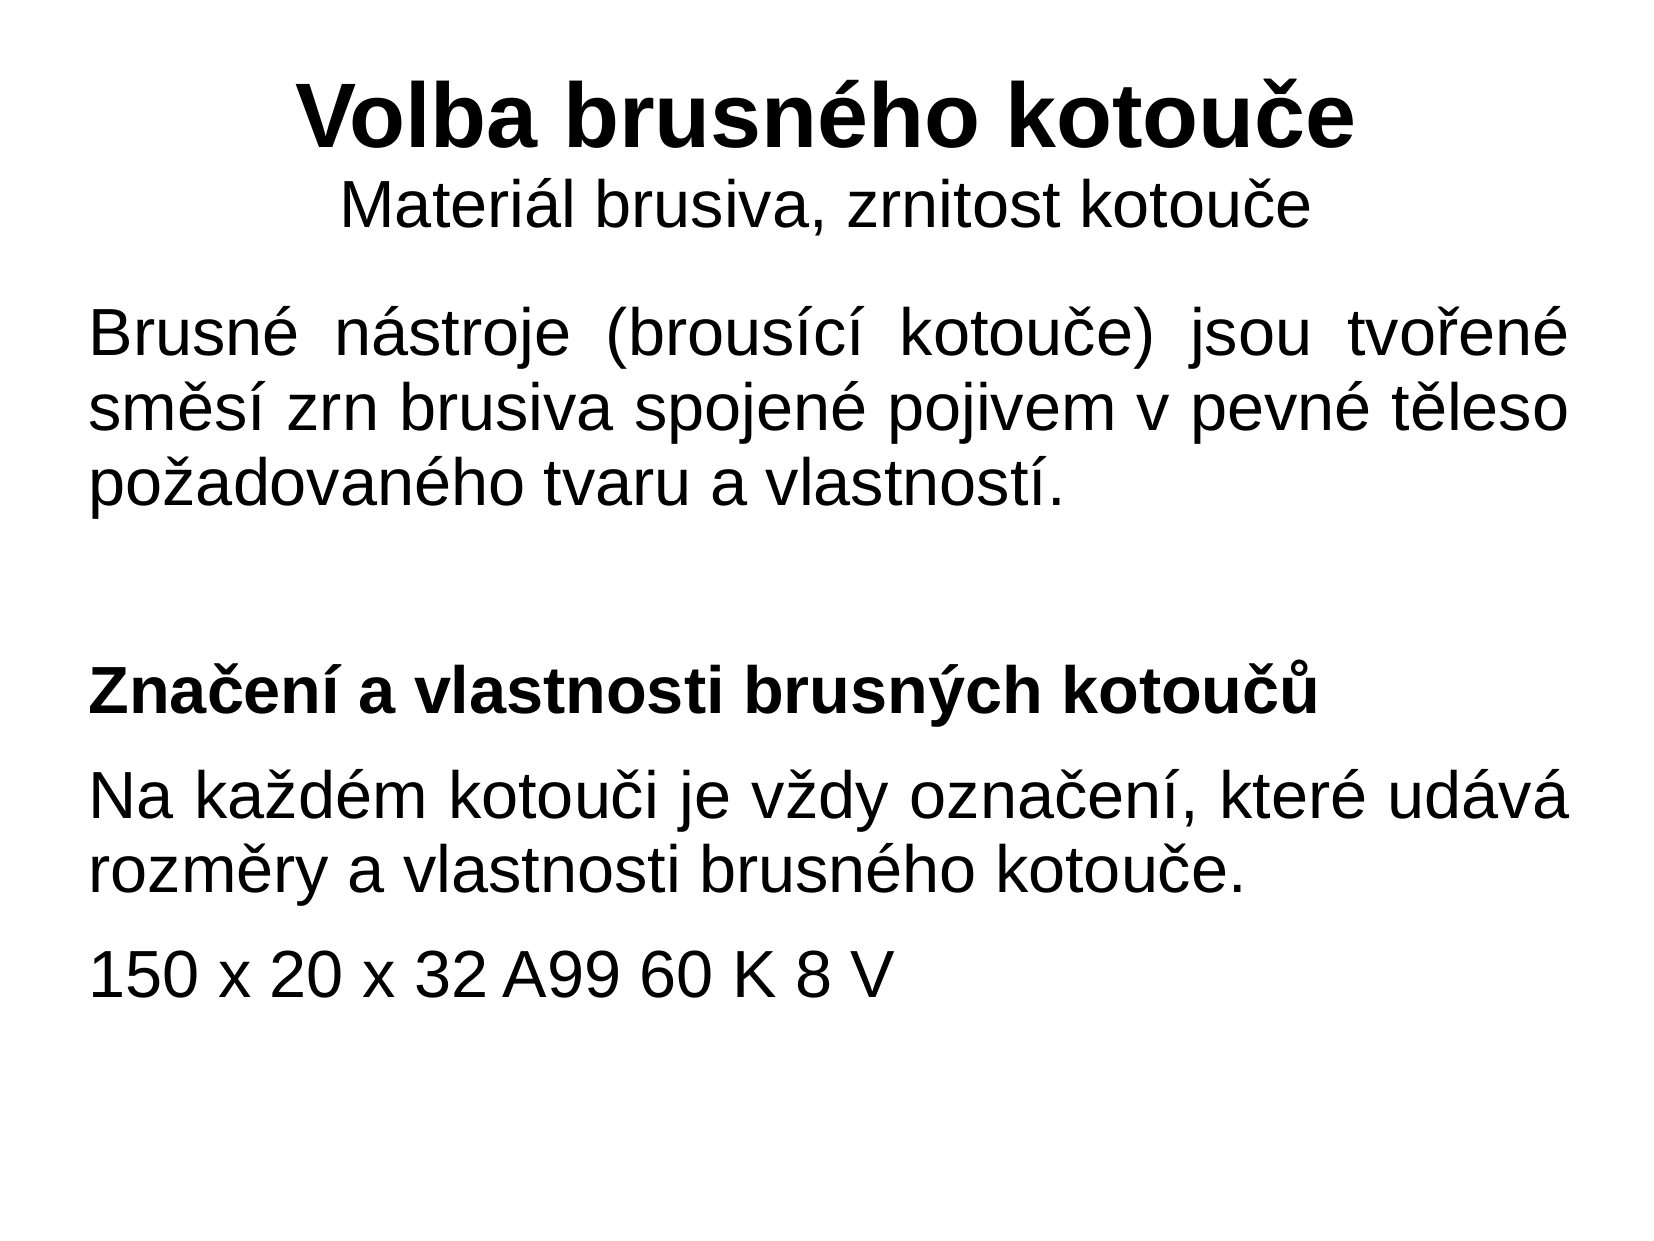

# Volba brusného kotouče Materiál brusiva, zrnitost kotouče
Brusné nástroje (brousící kotouče) jsou tvořené směsí zrn brusiva spojené pojivem v pevné těleso požadovaného tvaru a vlastností.
Značení a vlastnosti brusných kotoučů
Na každém kotouči je vždy označení, které udává rozměry a vlastnosti brusného kotouče.
150 x 20 x 32 A99 60 K 8 V